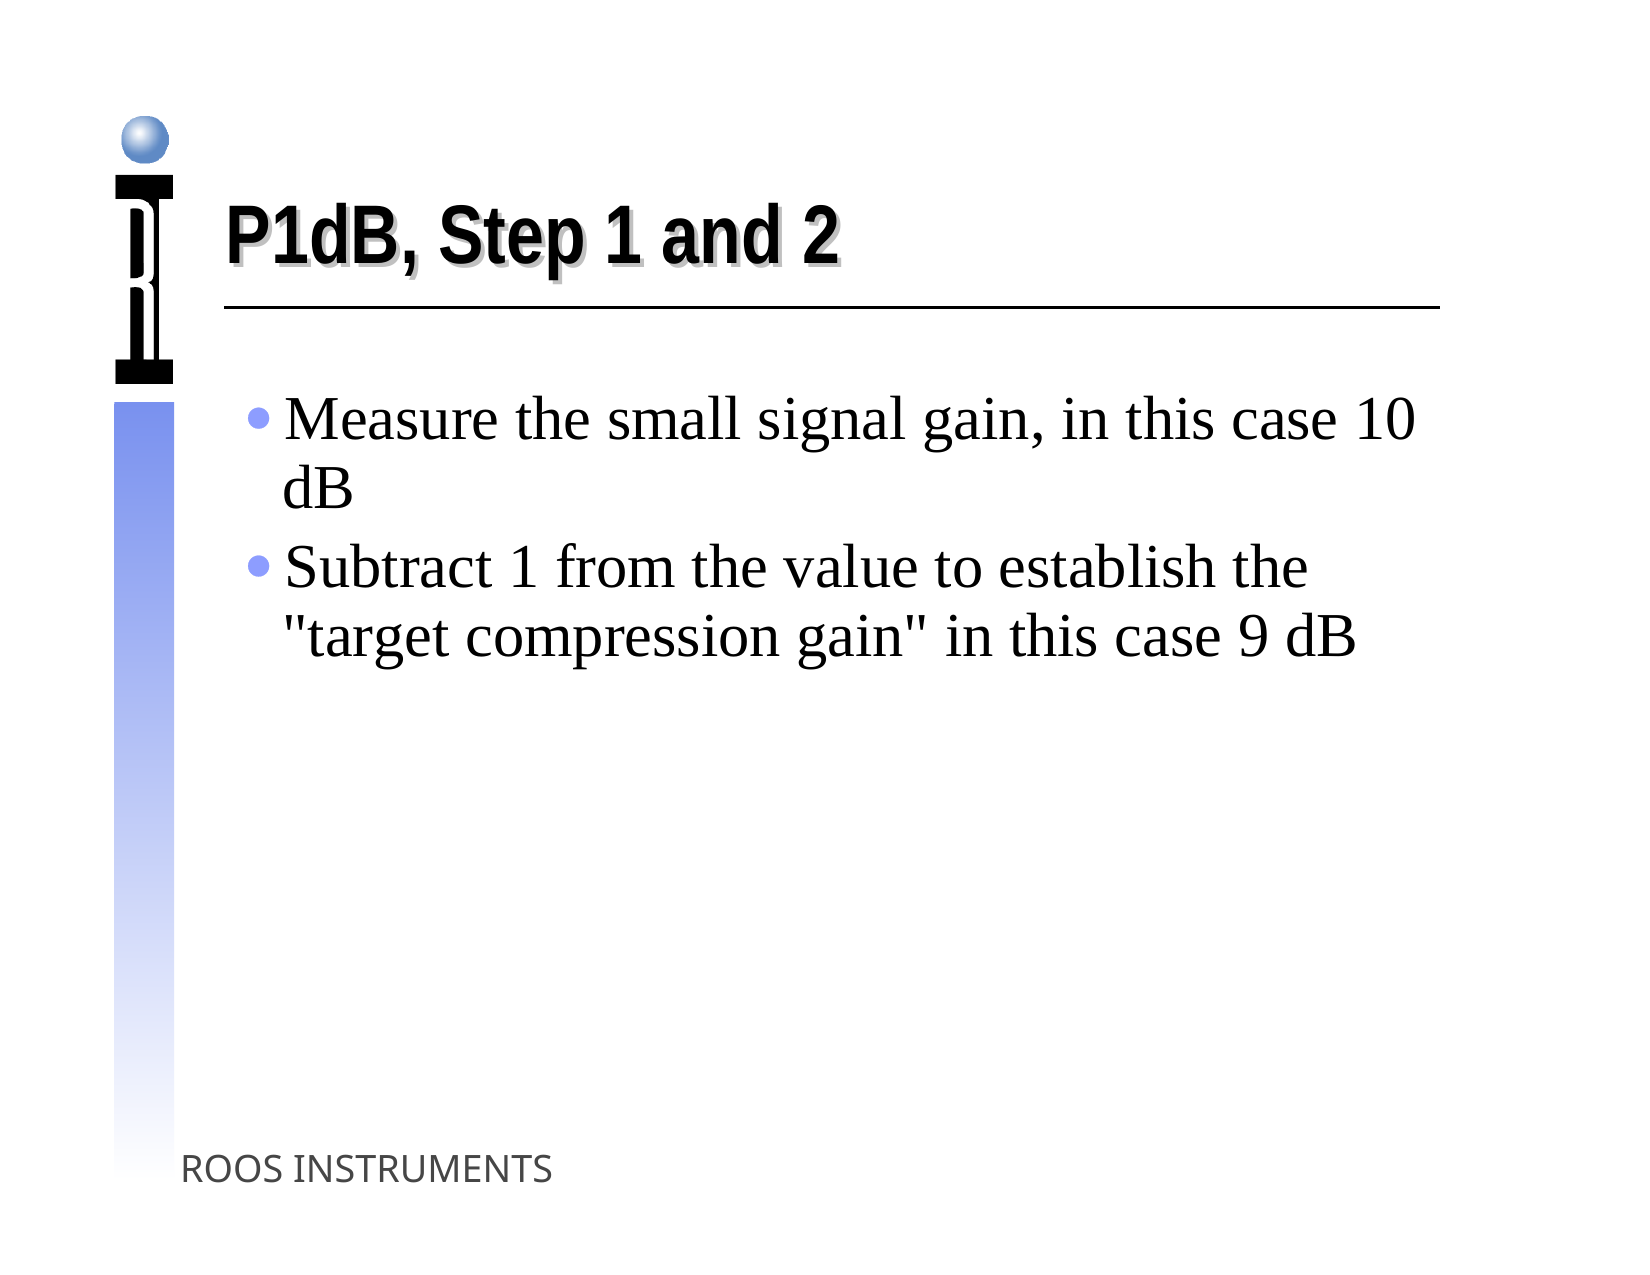

P1dB, Step 1 and 2
Measure the small signal gain, in this case 10 dB
Subtract 1 from the value to establish the "target compression gain" in this case 9 dB